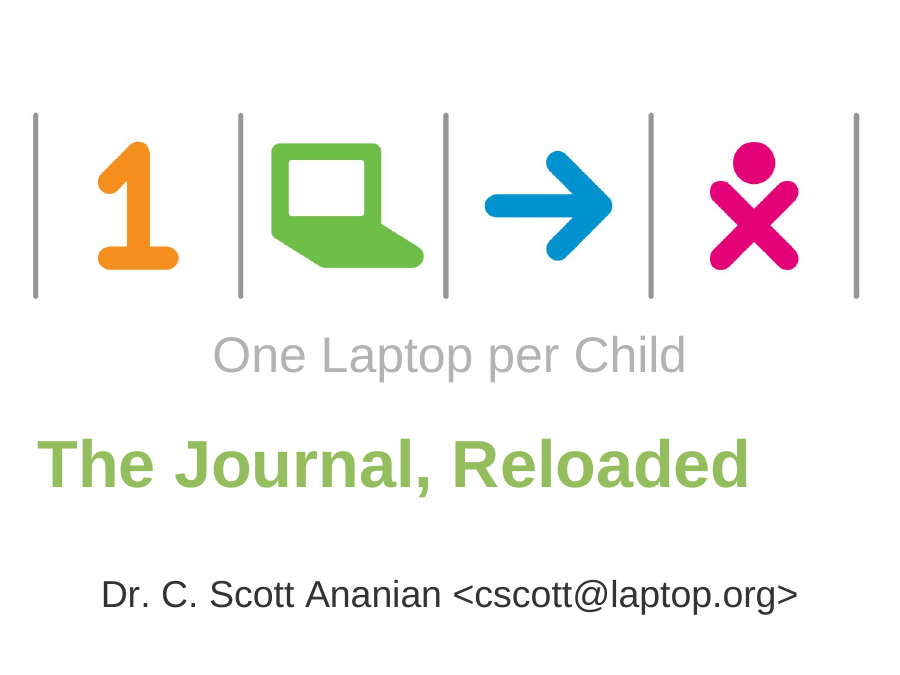

One Laptop per Child
Dr. C. Scott Ananian <cscott@laptop.org>
# The Journal, Reloaded